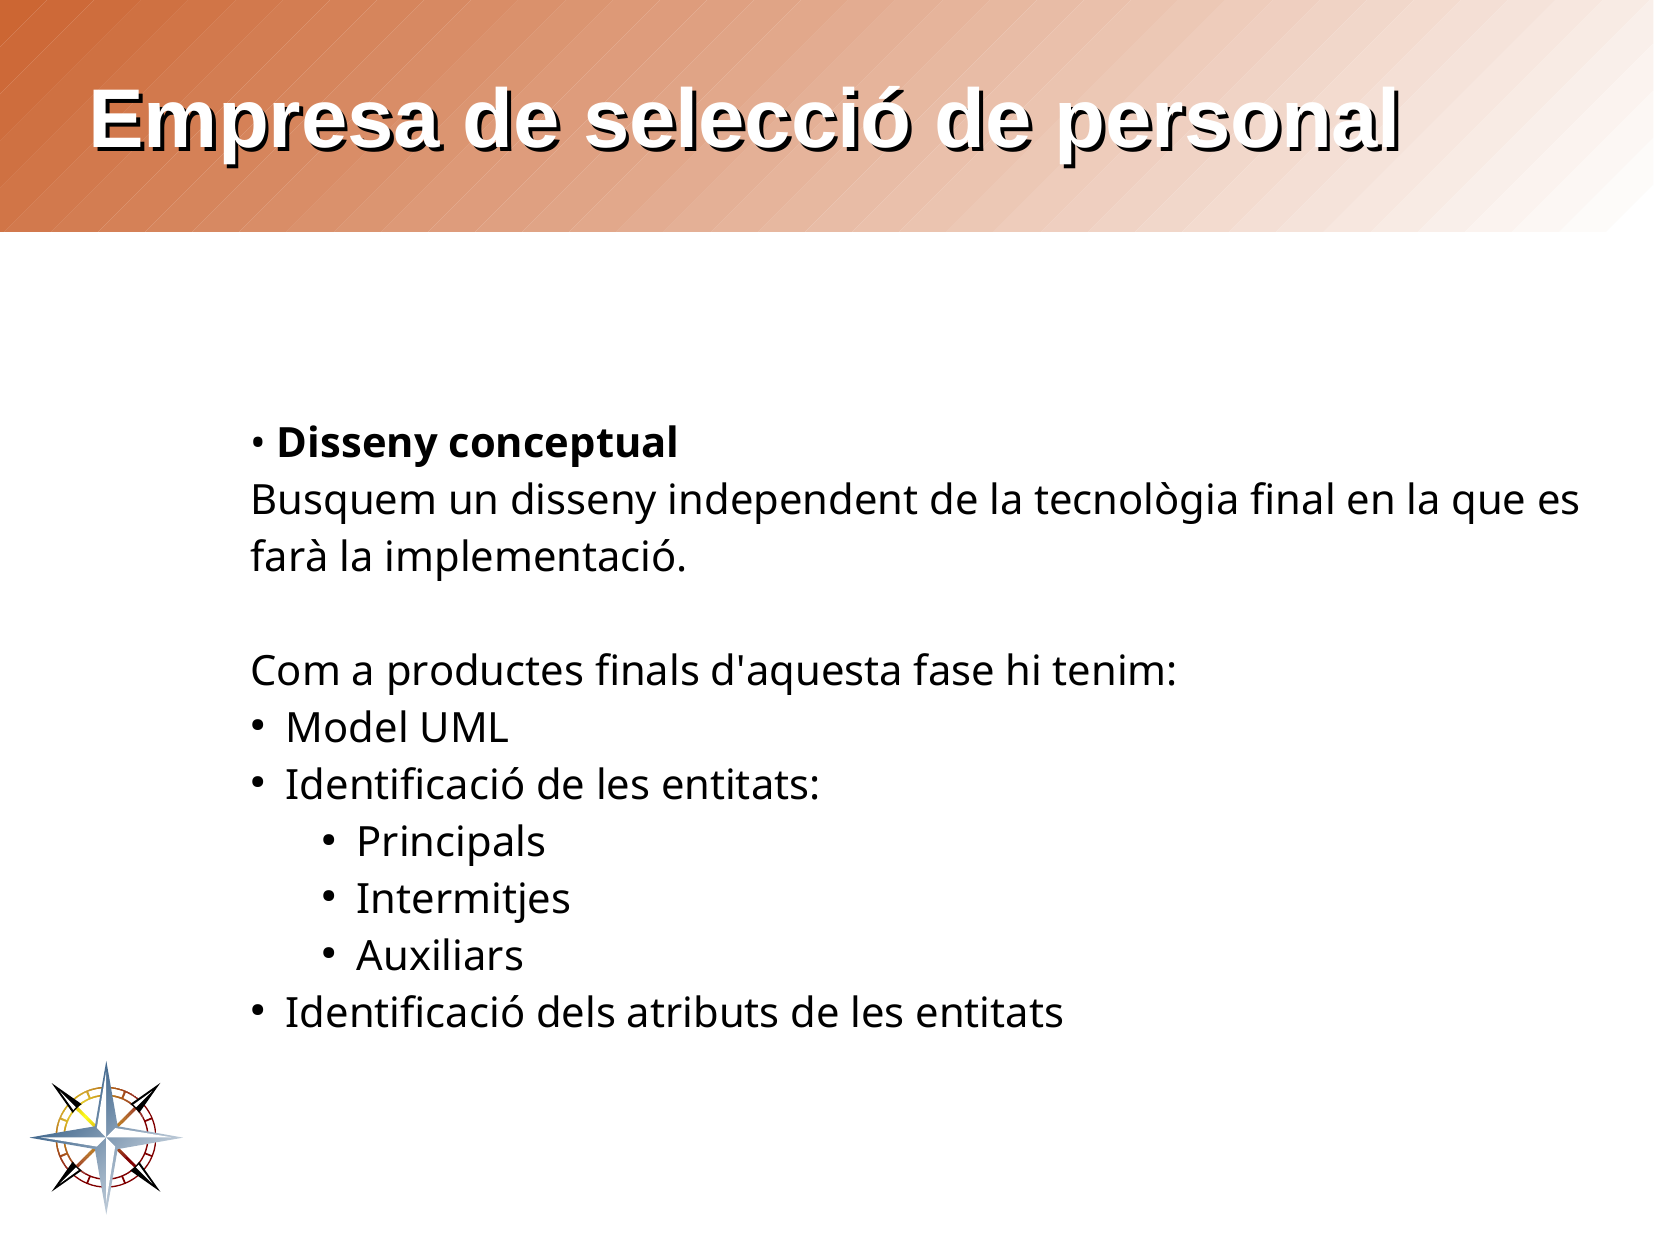

# Empresa de selecció de personal
• Disseny conceptual
Busquem un disseny independent de la tecnològia final en la que es farà la implementació.
Com a productes finals d'aquesta fase hi tenim:
Model UML
Identificació de les entitats:
Principals
Intermitjes
Auxiliars
Identificació dels atributs de les entitats